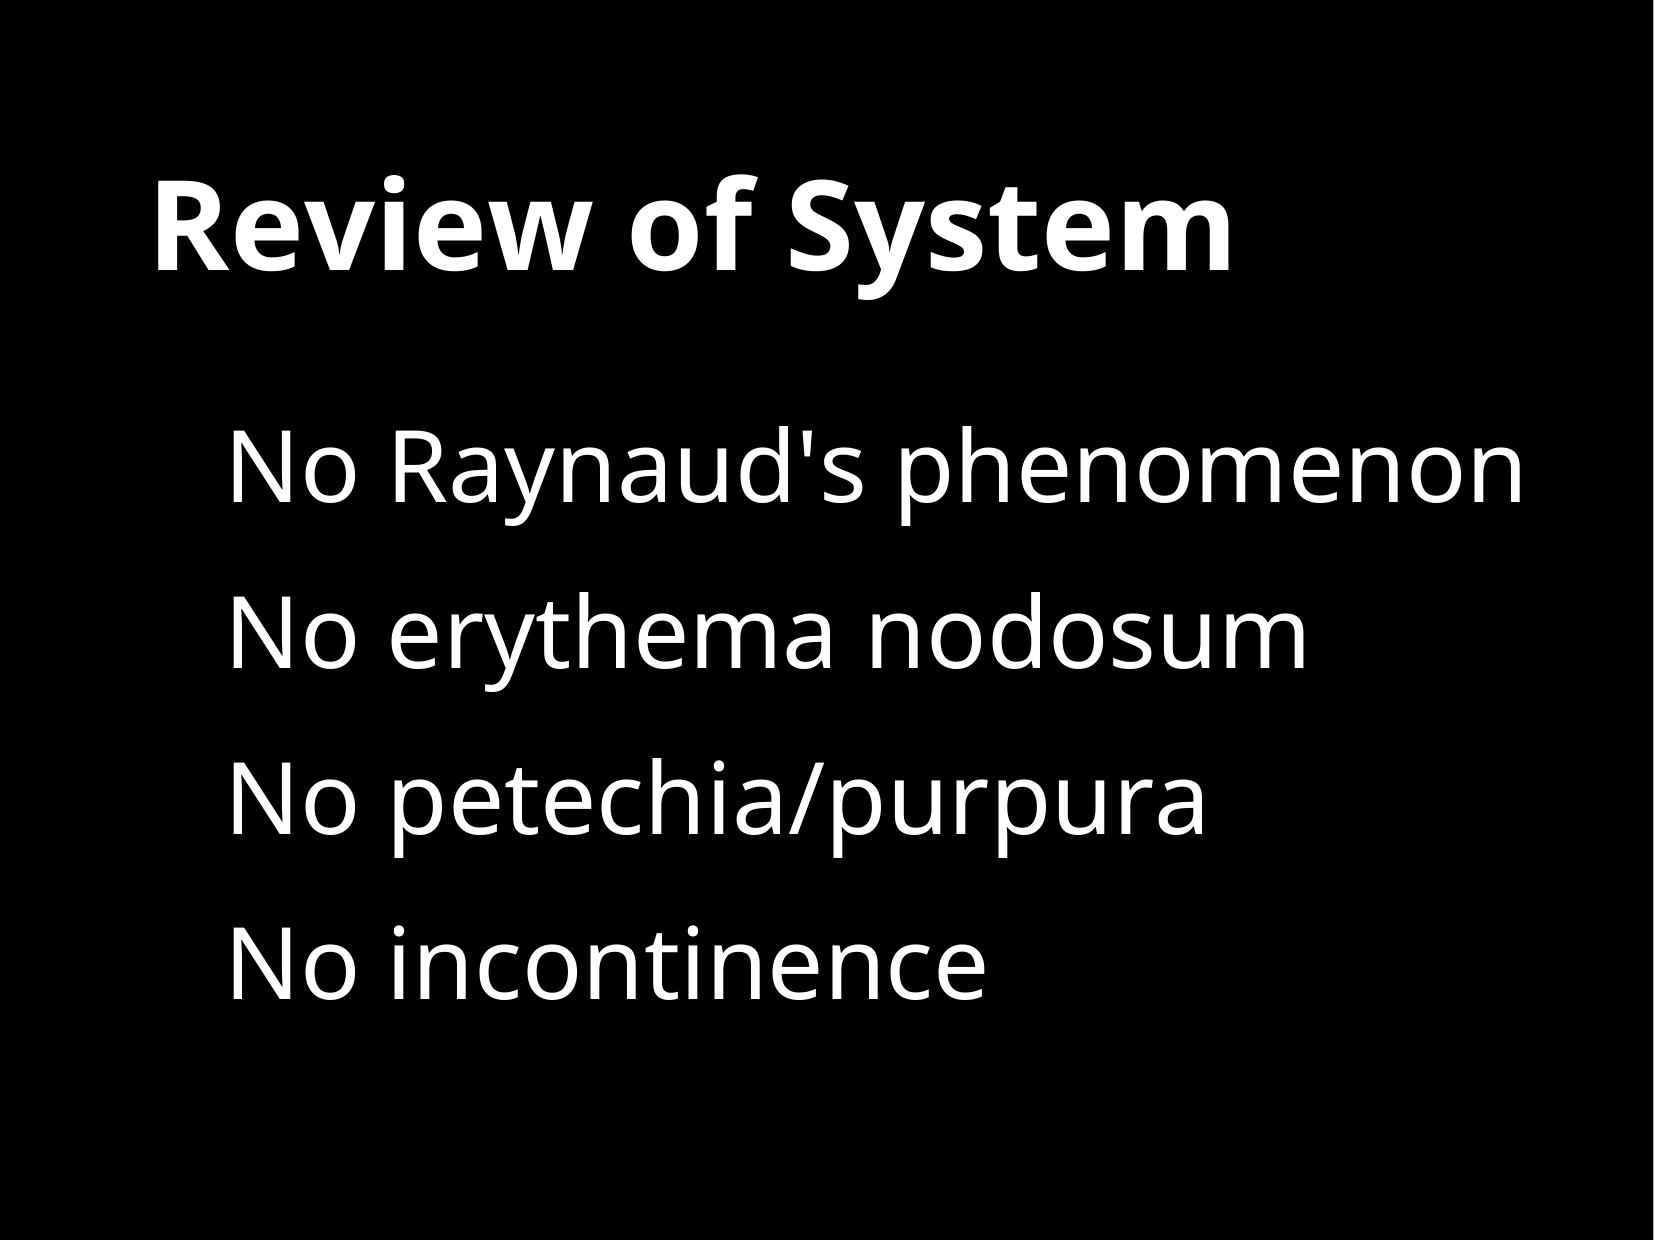

# Review of System
No Raynaud's phenomenon
No erythema nodosum
No petechia/purpura
No incontinence